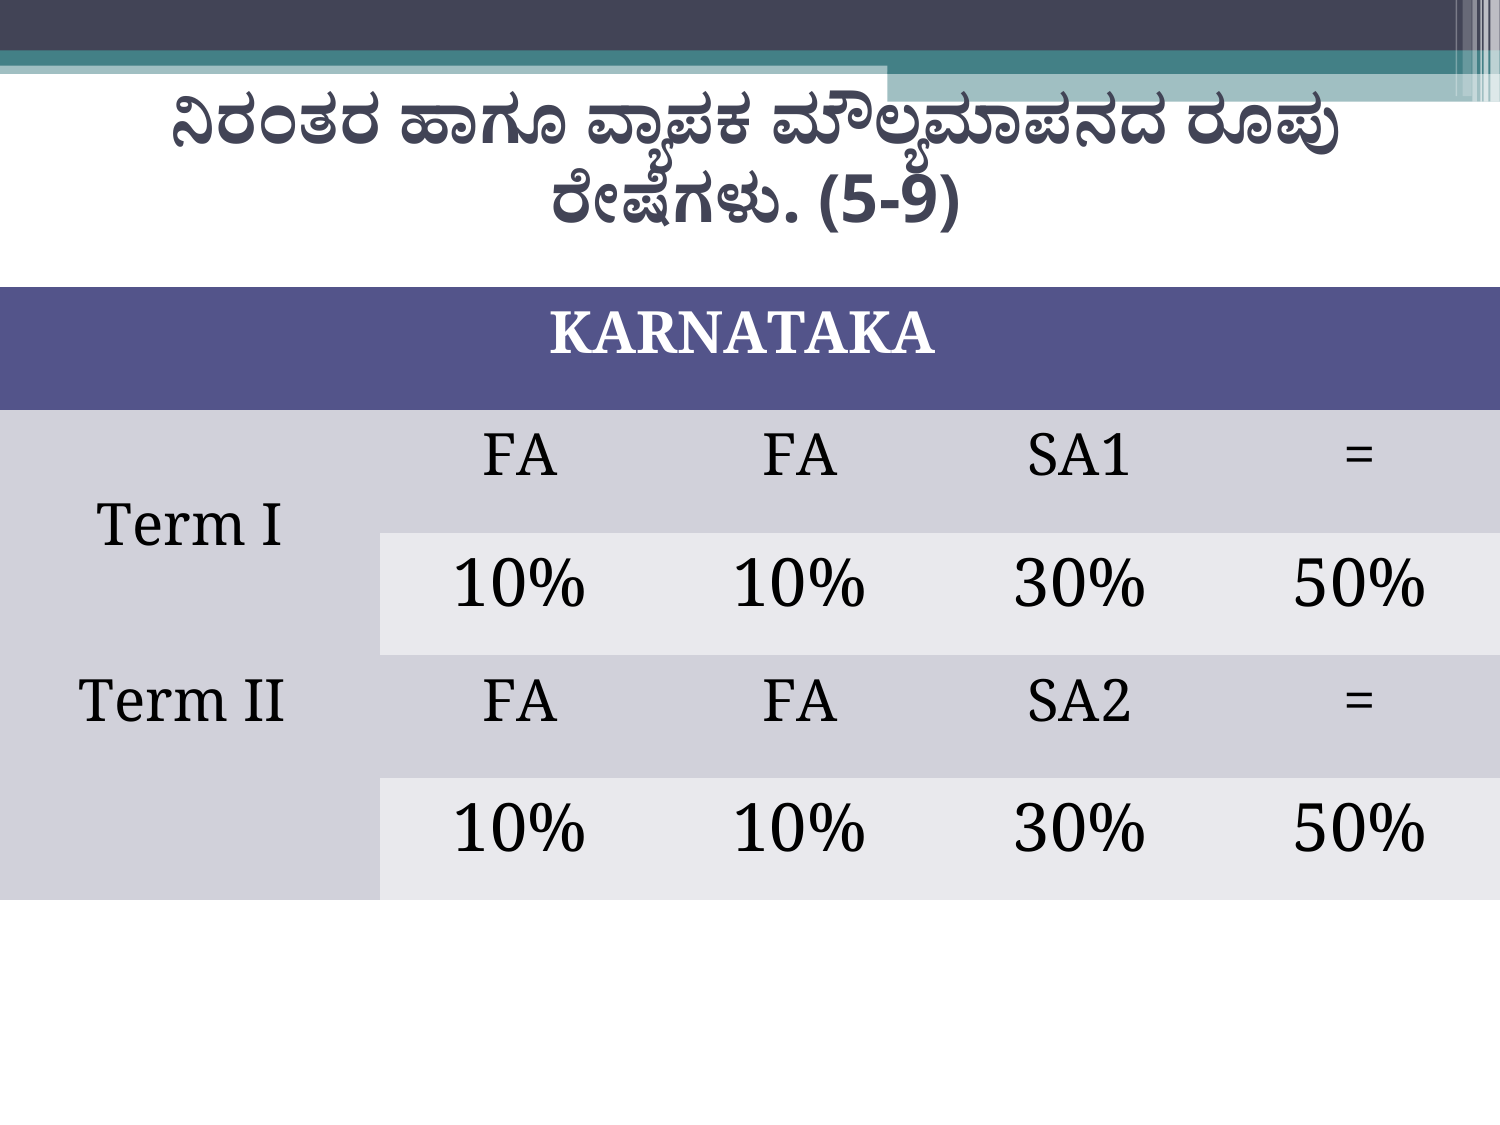

# ನಿರಂತರ ಹಾಗೂ ವ್ಯಾಪಕ ಮೌಲ್ಯಮಾಪನದ ರೂಪು ರೇಷೆಗಳು. (5-9)
| KARNATAKA | | | | |
| --- | --- | --- | --- | --- |
| Term I | FA | FA | SA1 | = |
| | 10% | 10% | 30% | 50% |
| Term II | FA | FA | SA2 | = |
| | 10% | 10% | 30% | 50% |